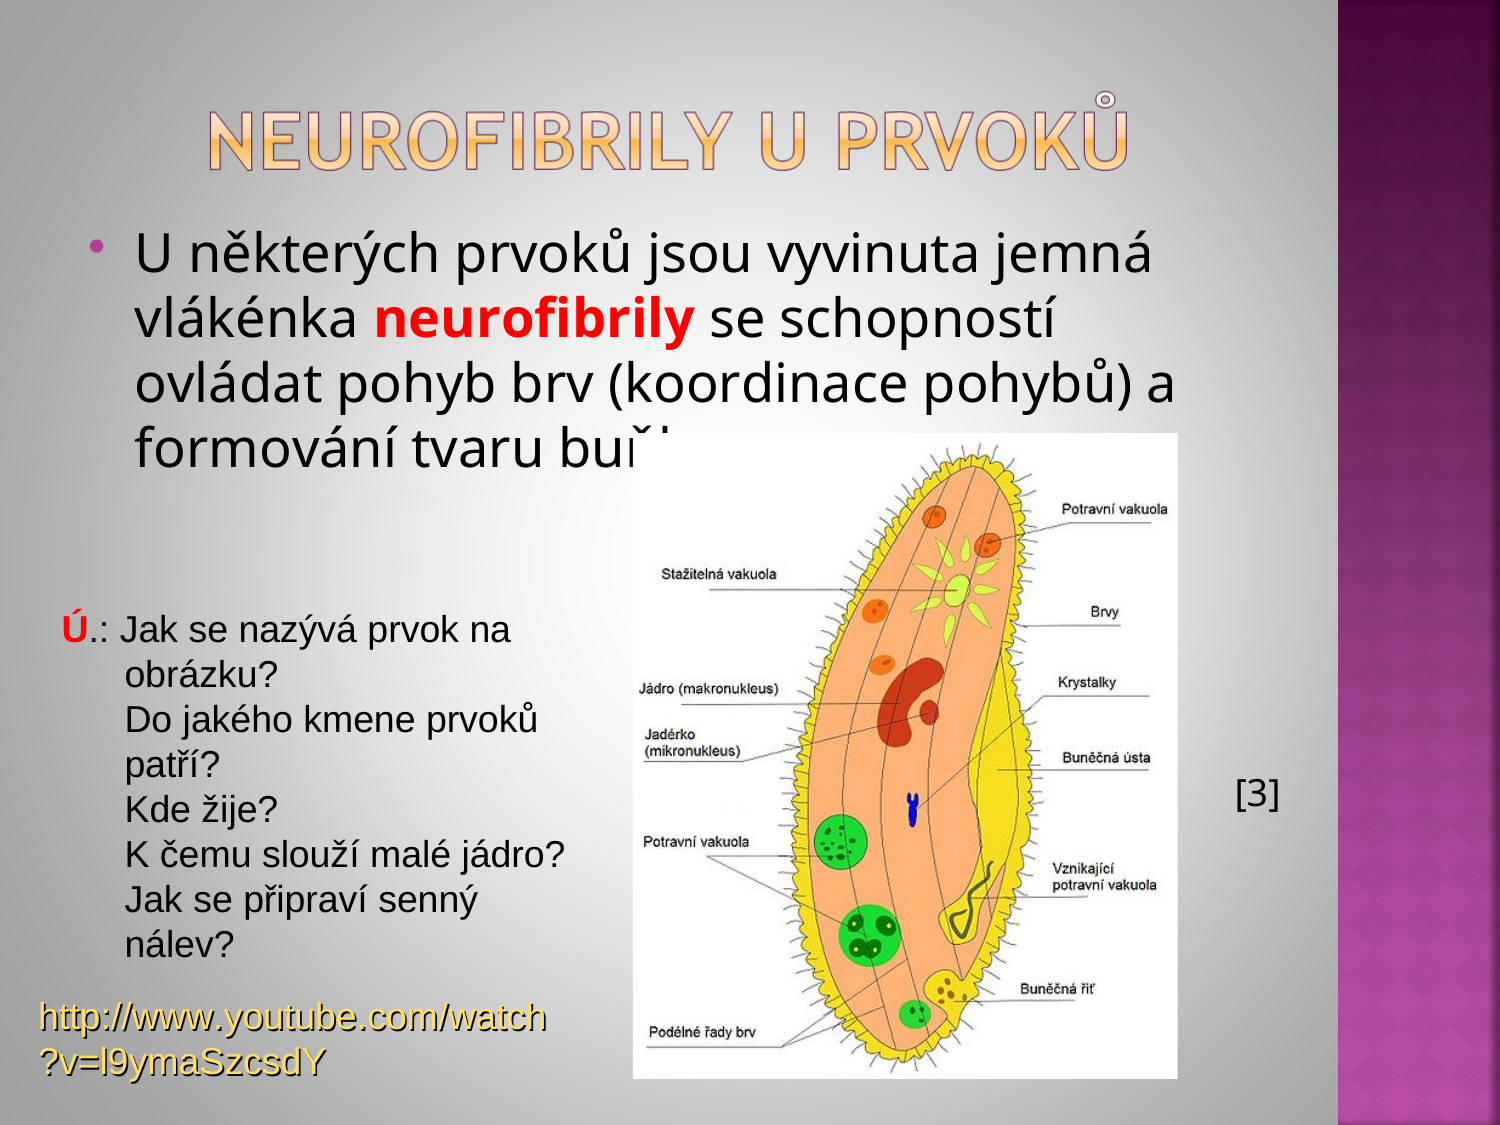

# U některých prvoků jsou vyvinuta jemná vlákénka neurofibrily se schopností ovládat pohyb brv (koordinace pohybů) a formování tvaru buňky.
Ú.: Jak se nazývá prvok na
 obrázku?
 Do jakého kmene prvoků
 patří?
 Kde žije?
 K čemu slouží malé jádro?
 Jak se připraví senný
 nálev?
[3]
http://www.youtube.com/watch?v=l9ymaSzcsdY